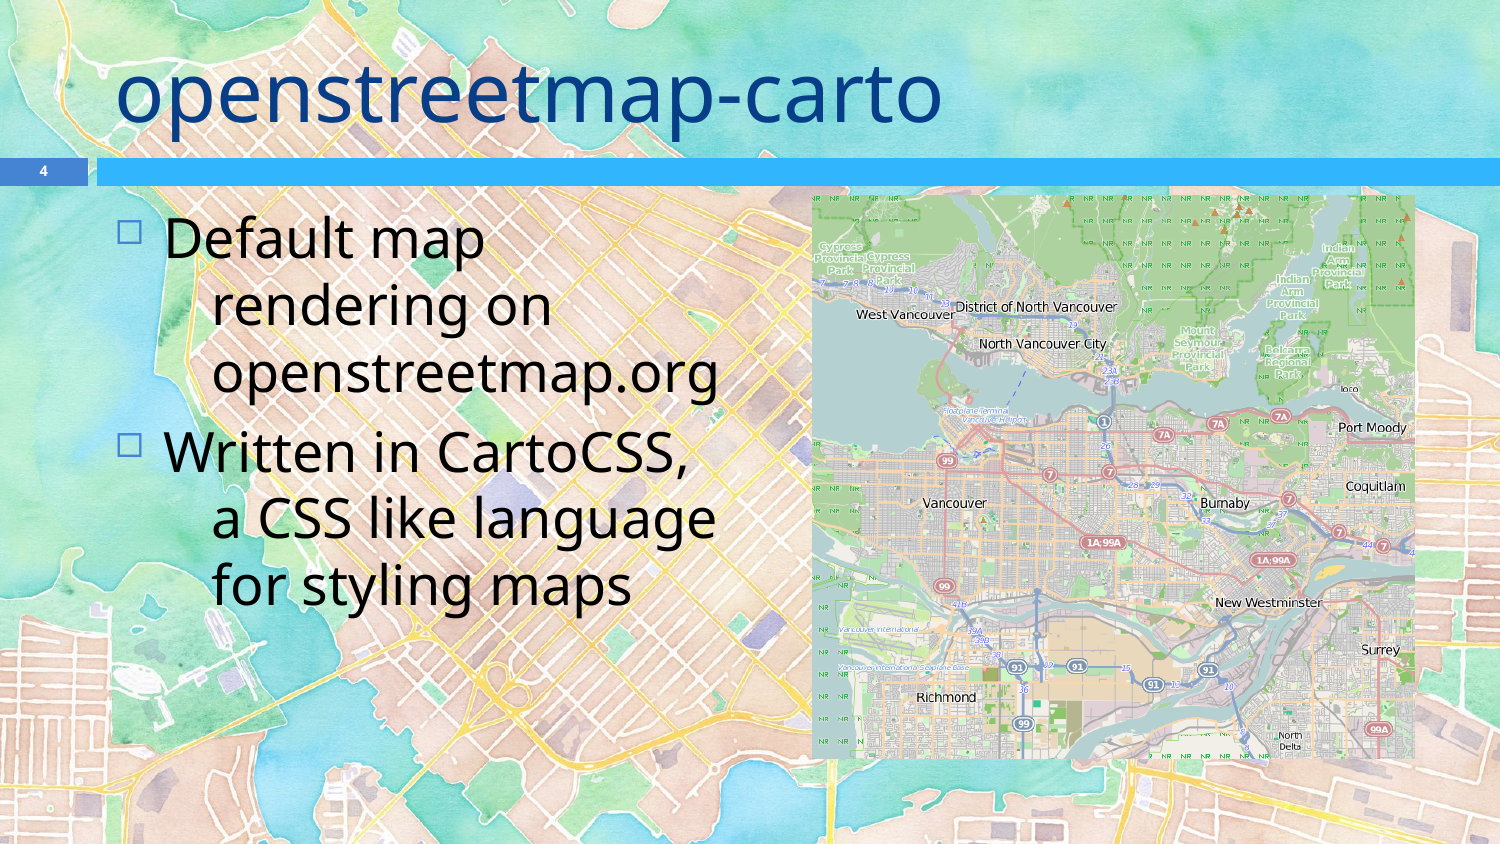

# openstreetmap-carto
4
Default map rendering on openstreetmap.org
Written in CartoCSS, a CSS like language for styling maps